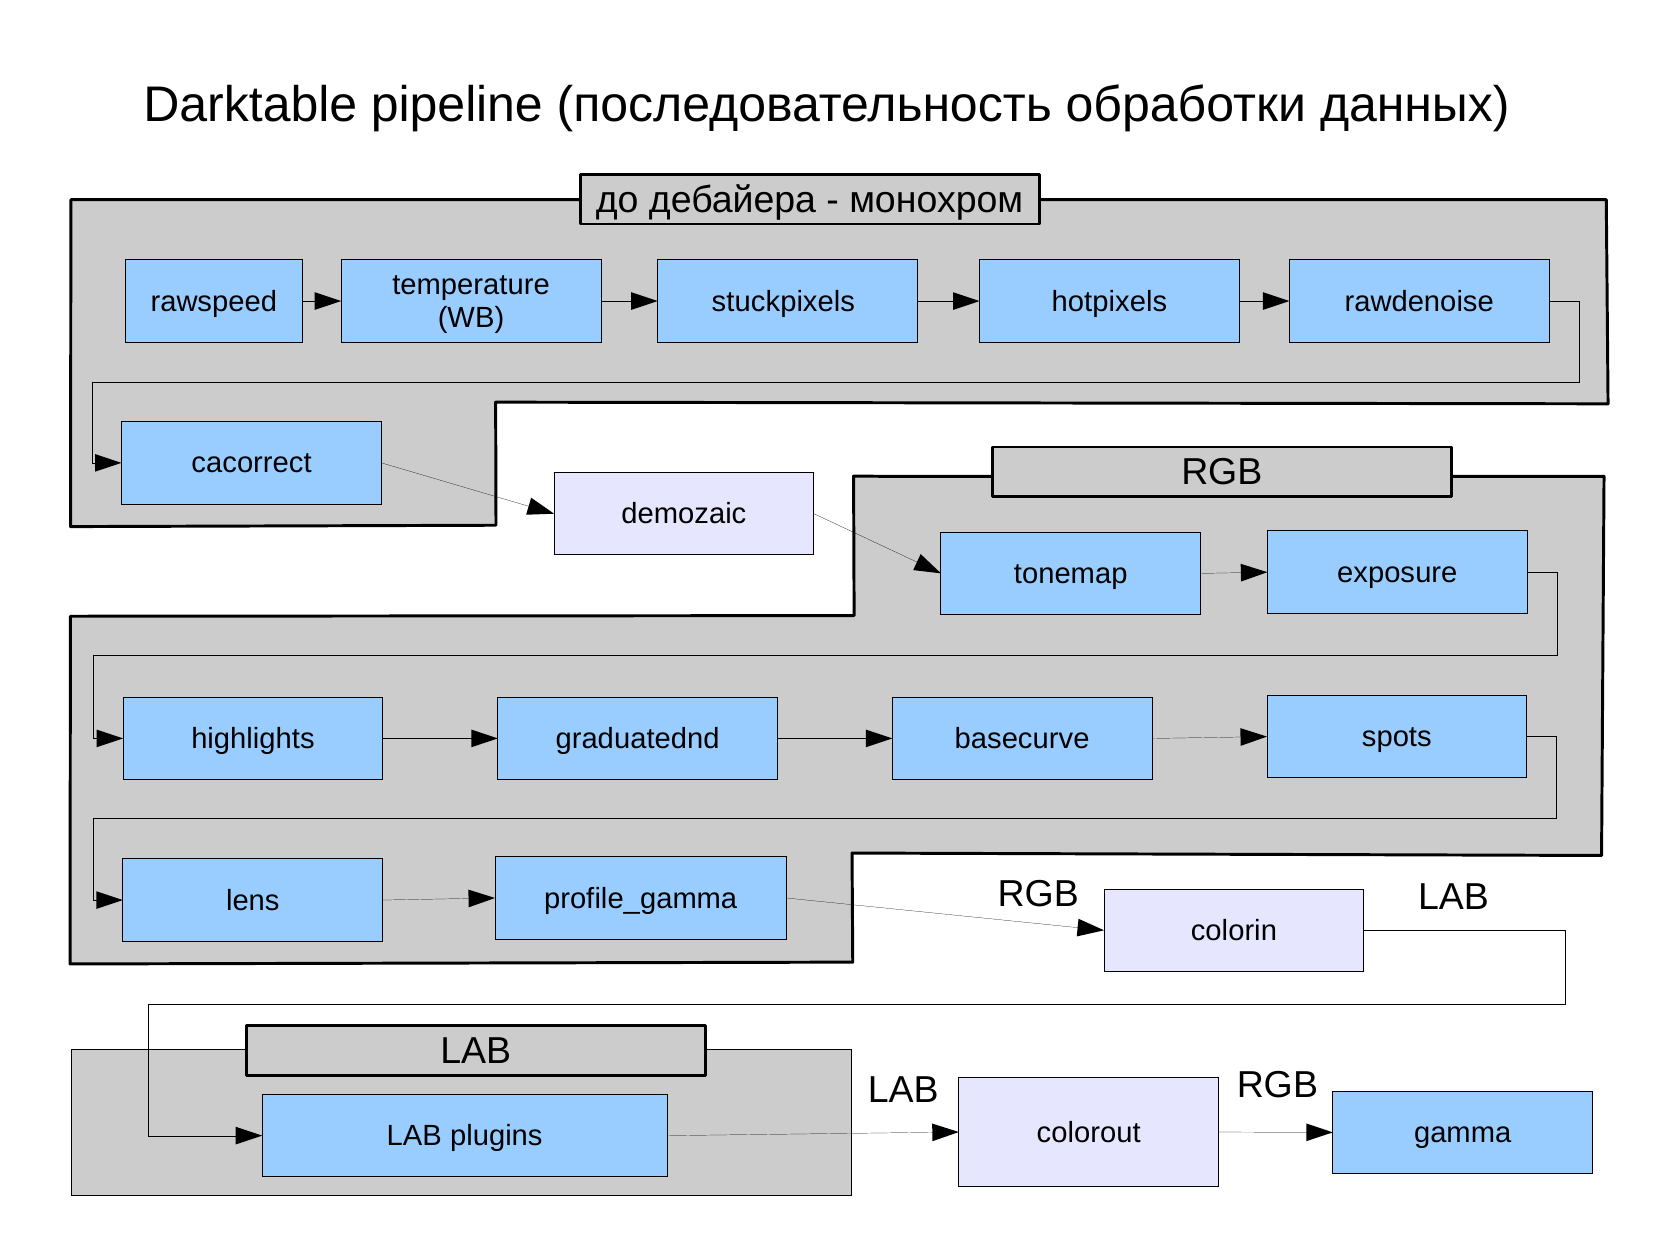

# Darktable pipeline (последовательность обработки данных)
до дебайера - монохром
rawspeed
temperature (WB)
stuckpixels
hotpixels
rawdenoise
cacorrect
RGB
demozaic
exposure
tonemap
spots
highlights
graduatednd
basecurve
profile_gamma
lens
RGB
LAB
colorin
LAB
RGB
LAB
colorout
gamma
LAB plugins